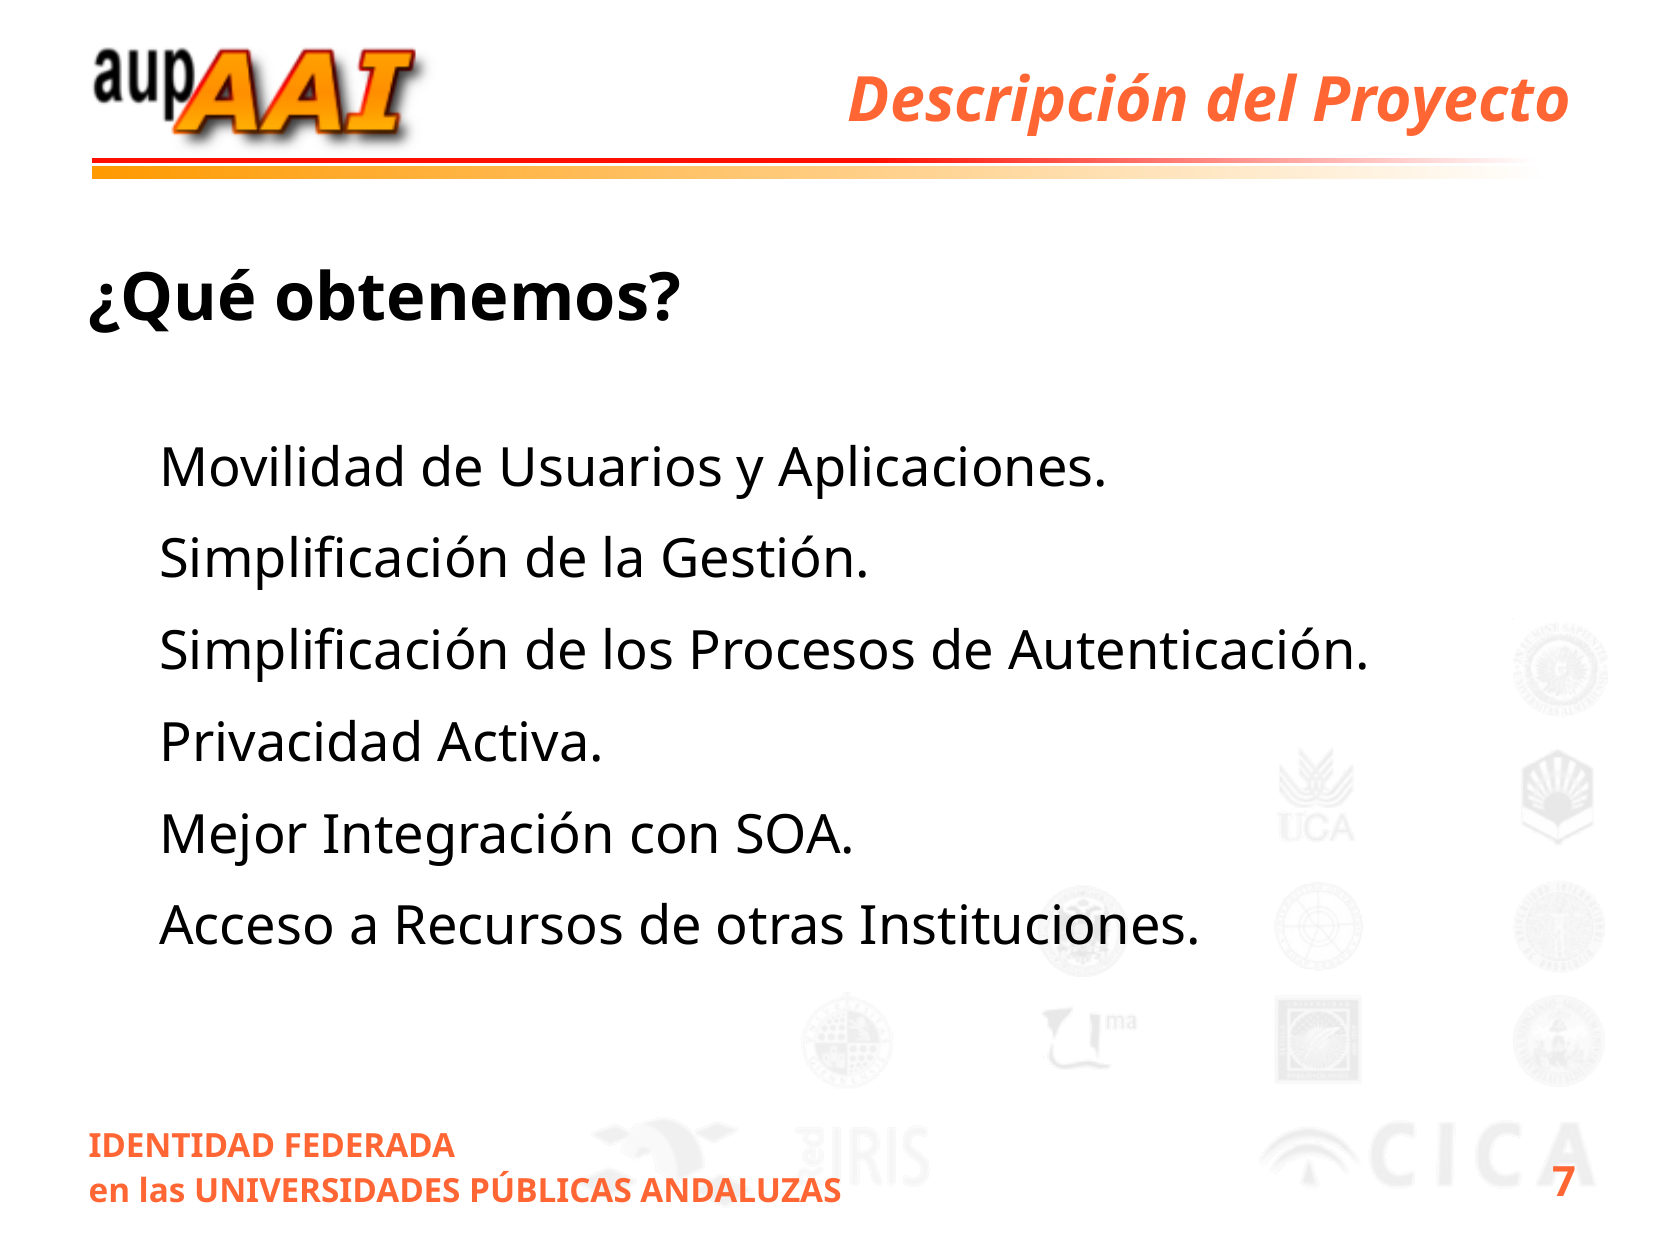

# Descripción del Proyecto
¿Qué obtenemos?
Movilidad de Usuarios y Aplicaciones.
Simplificación de la Gestión.
Simplificación de los Procesos de Autenticación.
Privacidad Activa.
Mejor Integración con SOA.
Acceso a Recursos de otras Instituciones.
7